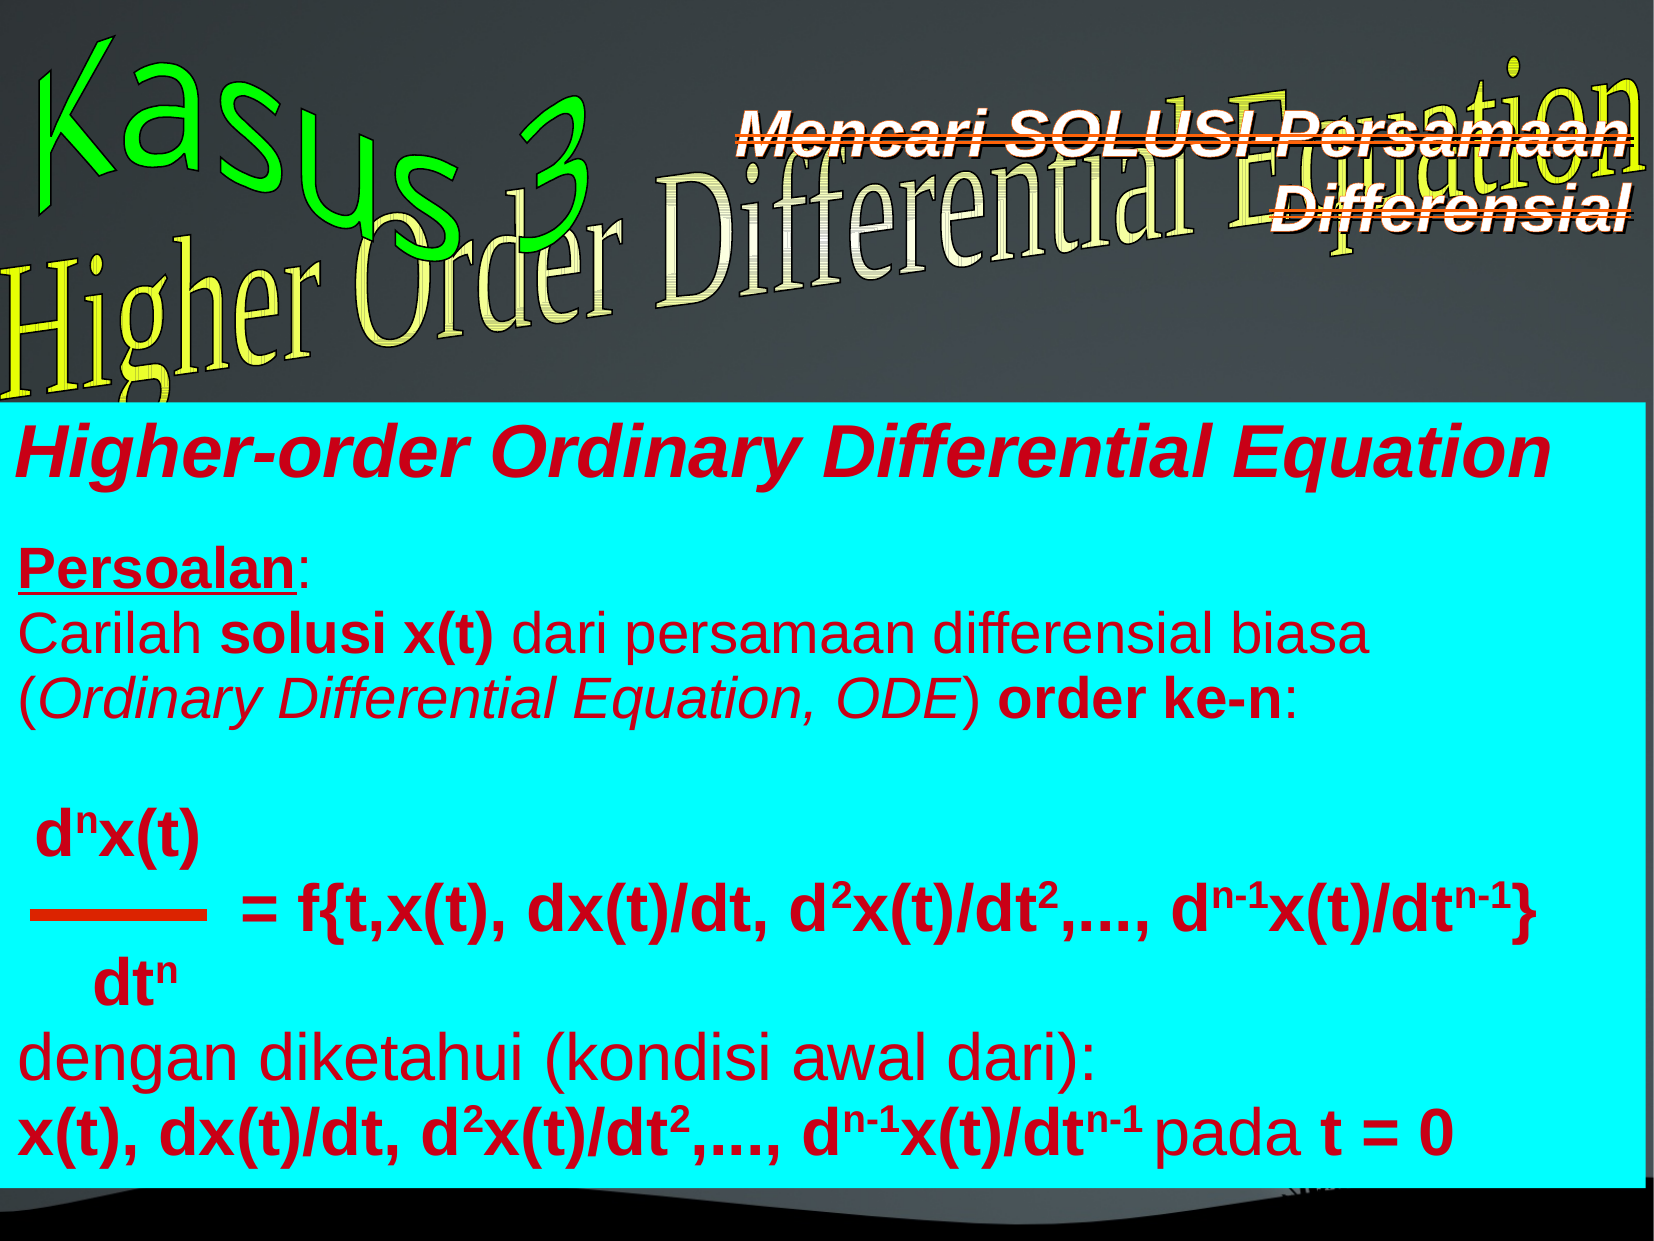

Higher Order Differential Equation
Kasus 3
Mencari SOLUSI-Persamaan Differensial
Higher-order Ordinary Differential Equation
Persoalan:
Carilah solusi x(t) dari persamaan differensial biasa (Ordinary Differential Equation, ODE) order ke-n:
 dnx(t)
 = f{t,x(t), dx(t)/dt, d2x(t)/dt2,..., dn-1x(t)/dtn-1}
 dtn
dengan diketahui (kondisi awal dari):
x(t), dx(t)/dt, d2x(t)/dt2,..., dn-1x(t)/dtn-1 pada t = 0